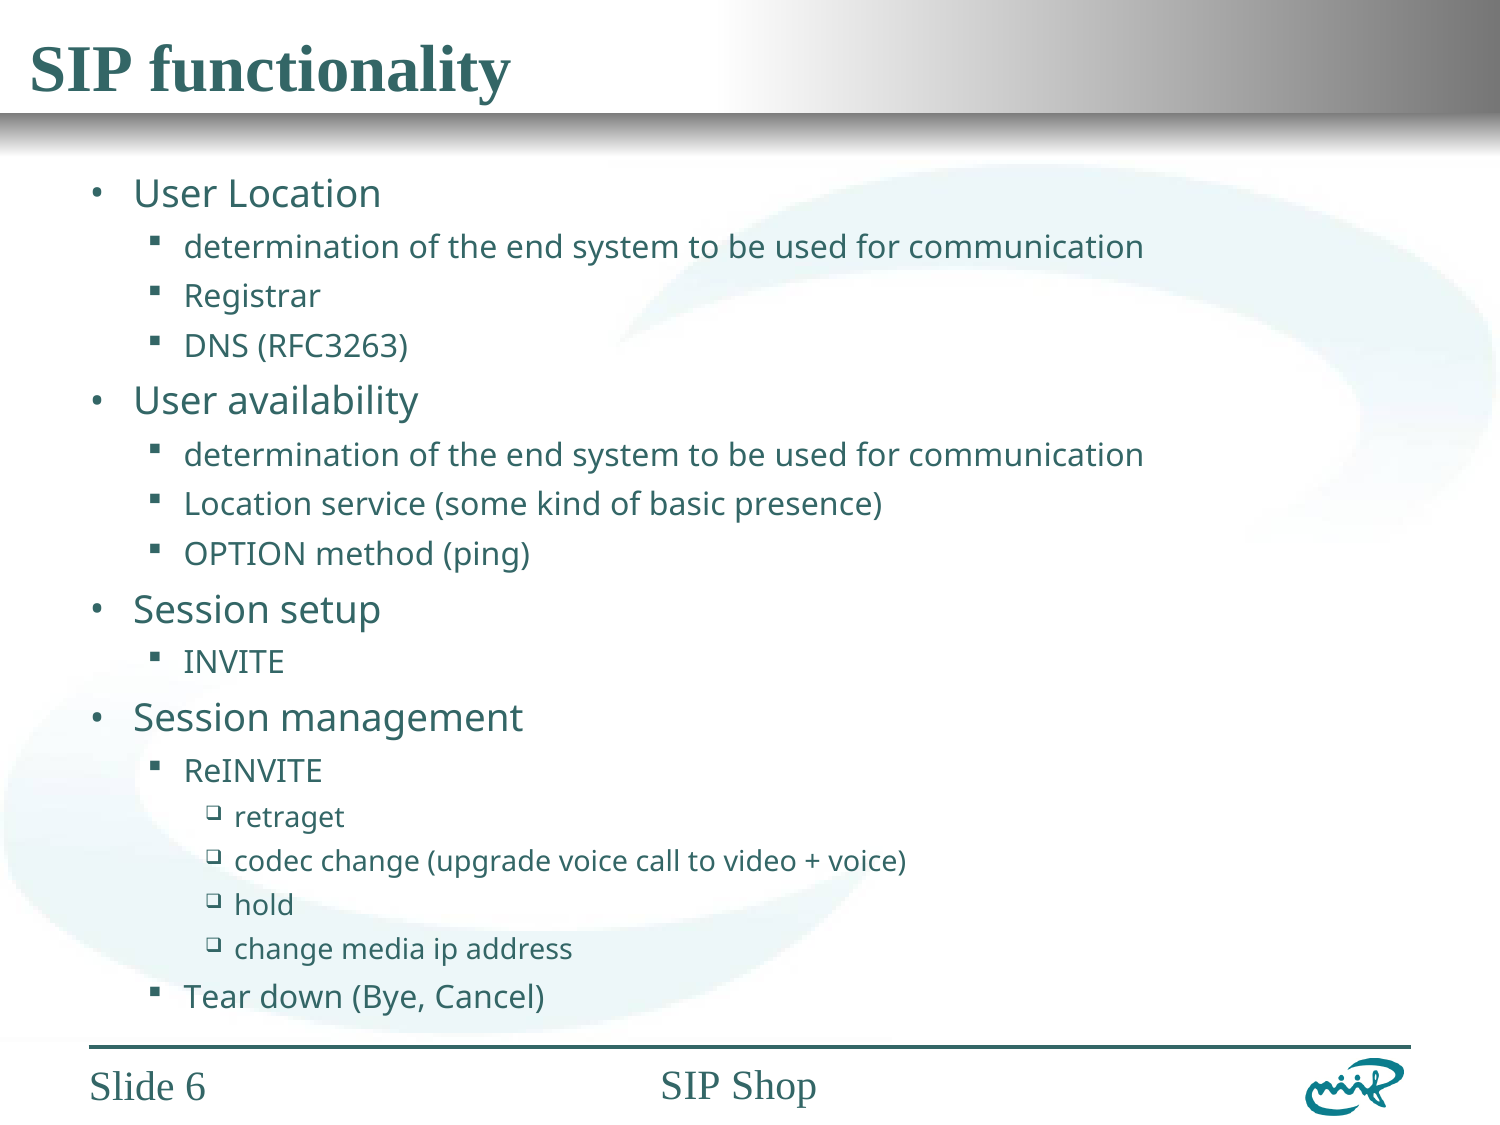

# SIP functionality
User Location
determination of the end system to be used for communication
Registrar
DNS (RFC3263)
User availability
determination of the end system to be used for communication
Location service (some kind of basic presence)
OPTION method (ping)
Session setup
INVITE
Session management
ReINVITE
retraget
codec change (upgrade voice call to video + voice)
hold
change media ip address
Tear down (Bye, Cancel)
6